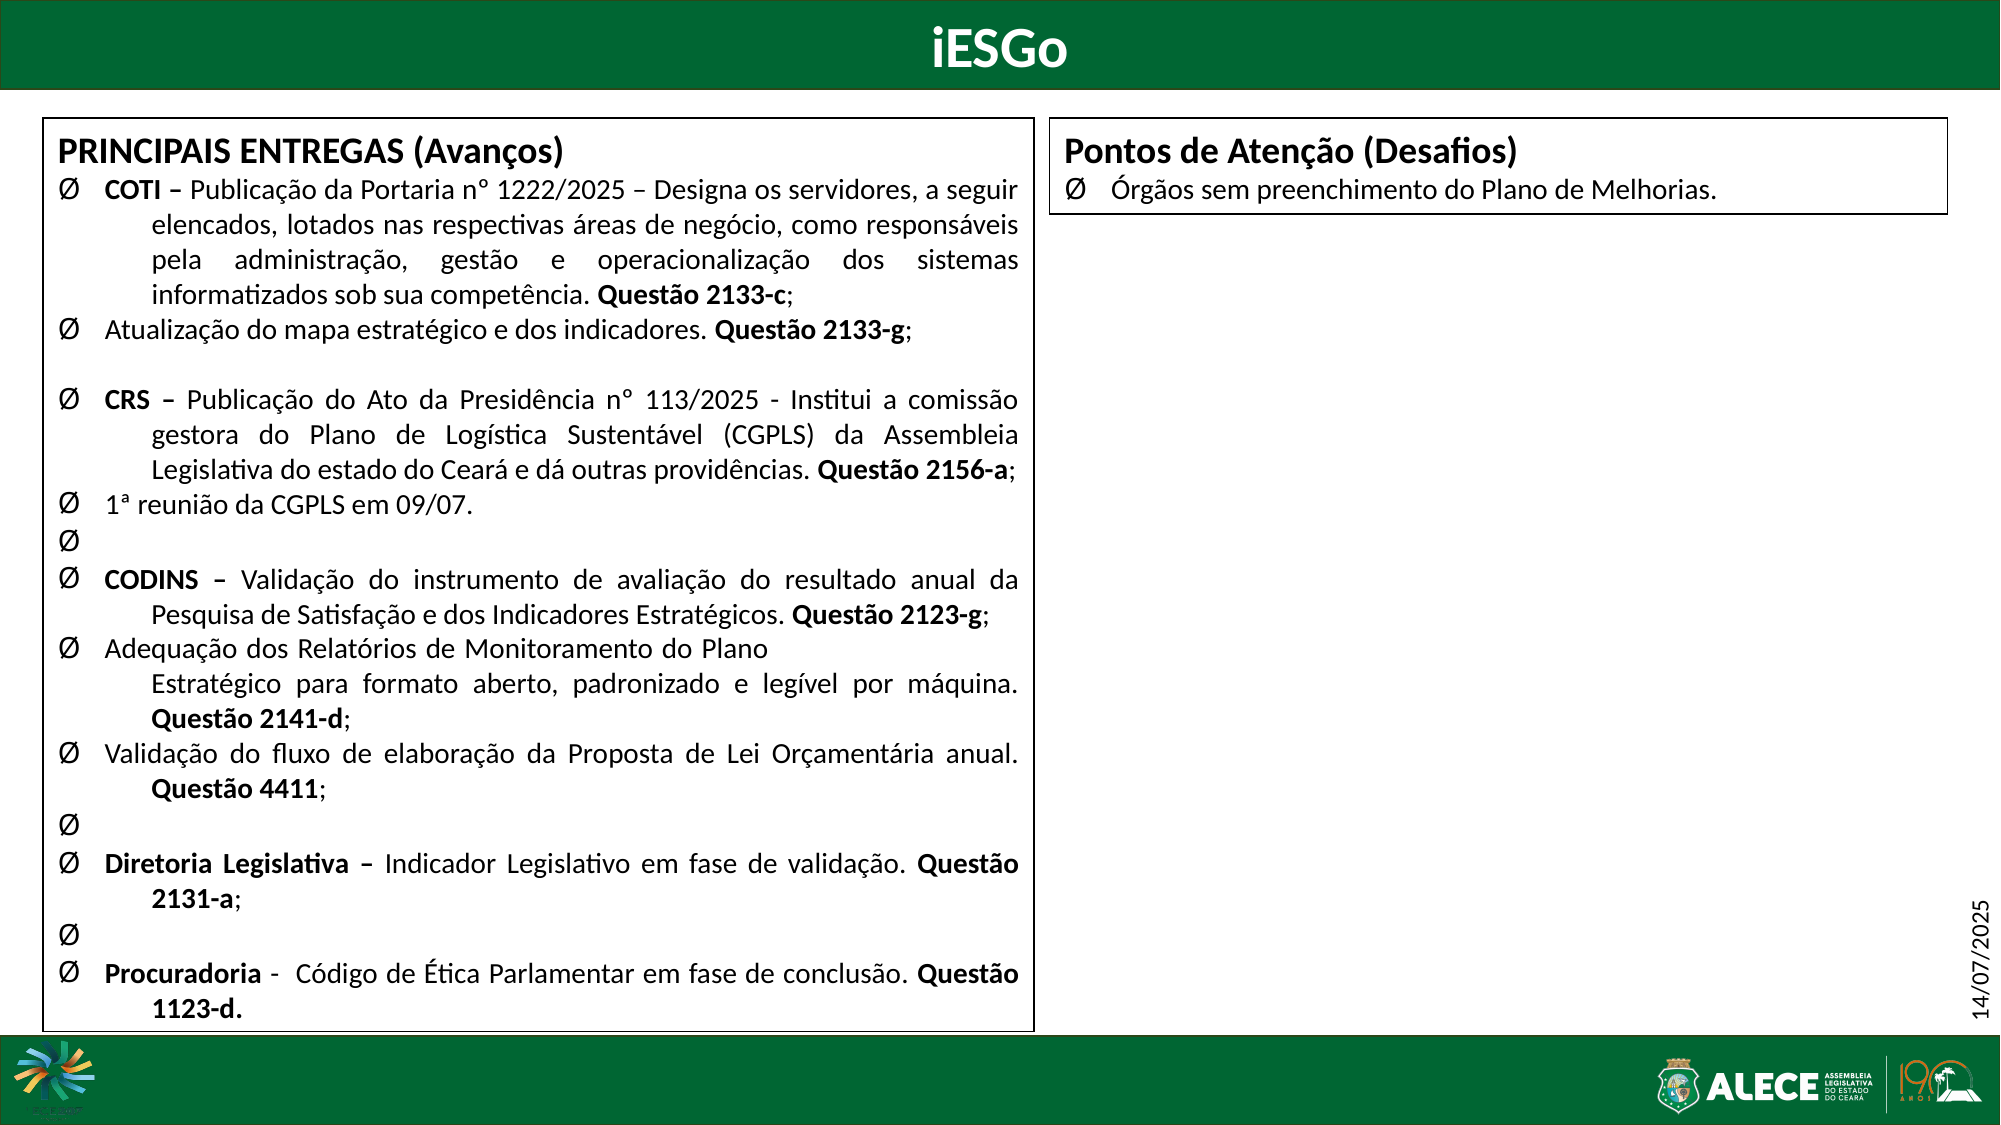

iESGo
PRINCIPAIS ENTREGAS (Avanços)
COTI – Publicação da Portaria nº 1222/2025 – Designa os servidores, a seguir elencados, lotados nas respectivas áreas de negócio, como responsáveis pela administração, gestão e operacionalização dos sistemas informatizados sob sua competência. Questão 2133-c;
Atualização do mapa estratégico e dos indicadores. Questão 2133-g;
CRS – Publicação do Ato da Presidência nº 113/2025 - Institui a comissão gestora do Plano de Logística Sustentável (CGPLS) da Assembleia Legislativa do estado do Ceará e dá outras providências. Questão 2156-a;
1ª reunião da CGPLS em 09/07.
CODINS – Validação do instrumento de avaliação do resultado anual da Pesquisa de Satisfação e dos Indicadores Estratégicos. Questão 2123-g;
Adequação dos Relatórios de Monitoramento do Plano Estratégico para formato aberto, padronizado e legível por máquina. Questão 2141-d;
Validação do fluxo de elaboração da Proposta de Lei Orçamentária anual. Questão 4411;
Diretoria Legislativa – Indicador Legislativo em fase de validação. Questão 2131-a;
Procuradoria - Código de Ética Parlamentar em fase de conclusão. Questão 1123-d.
Pontos de Atenção (Desafios)
Órgãos sem preenchimento do Plano de Melhorias.
14/07/2025